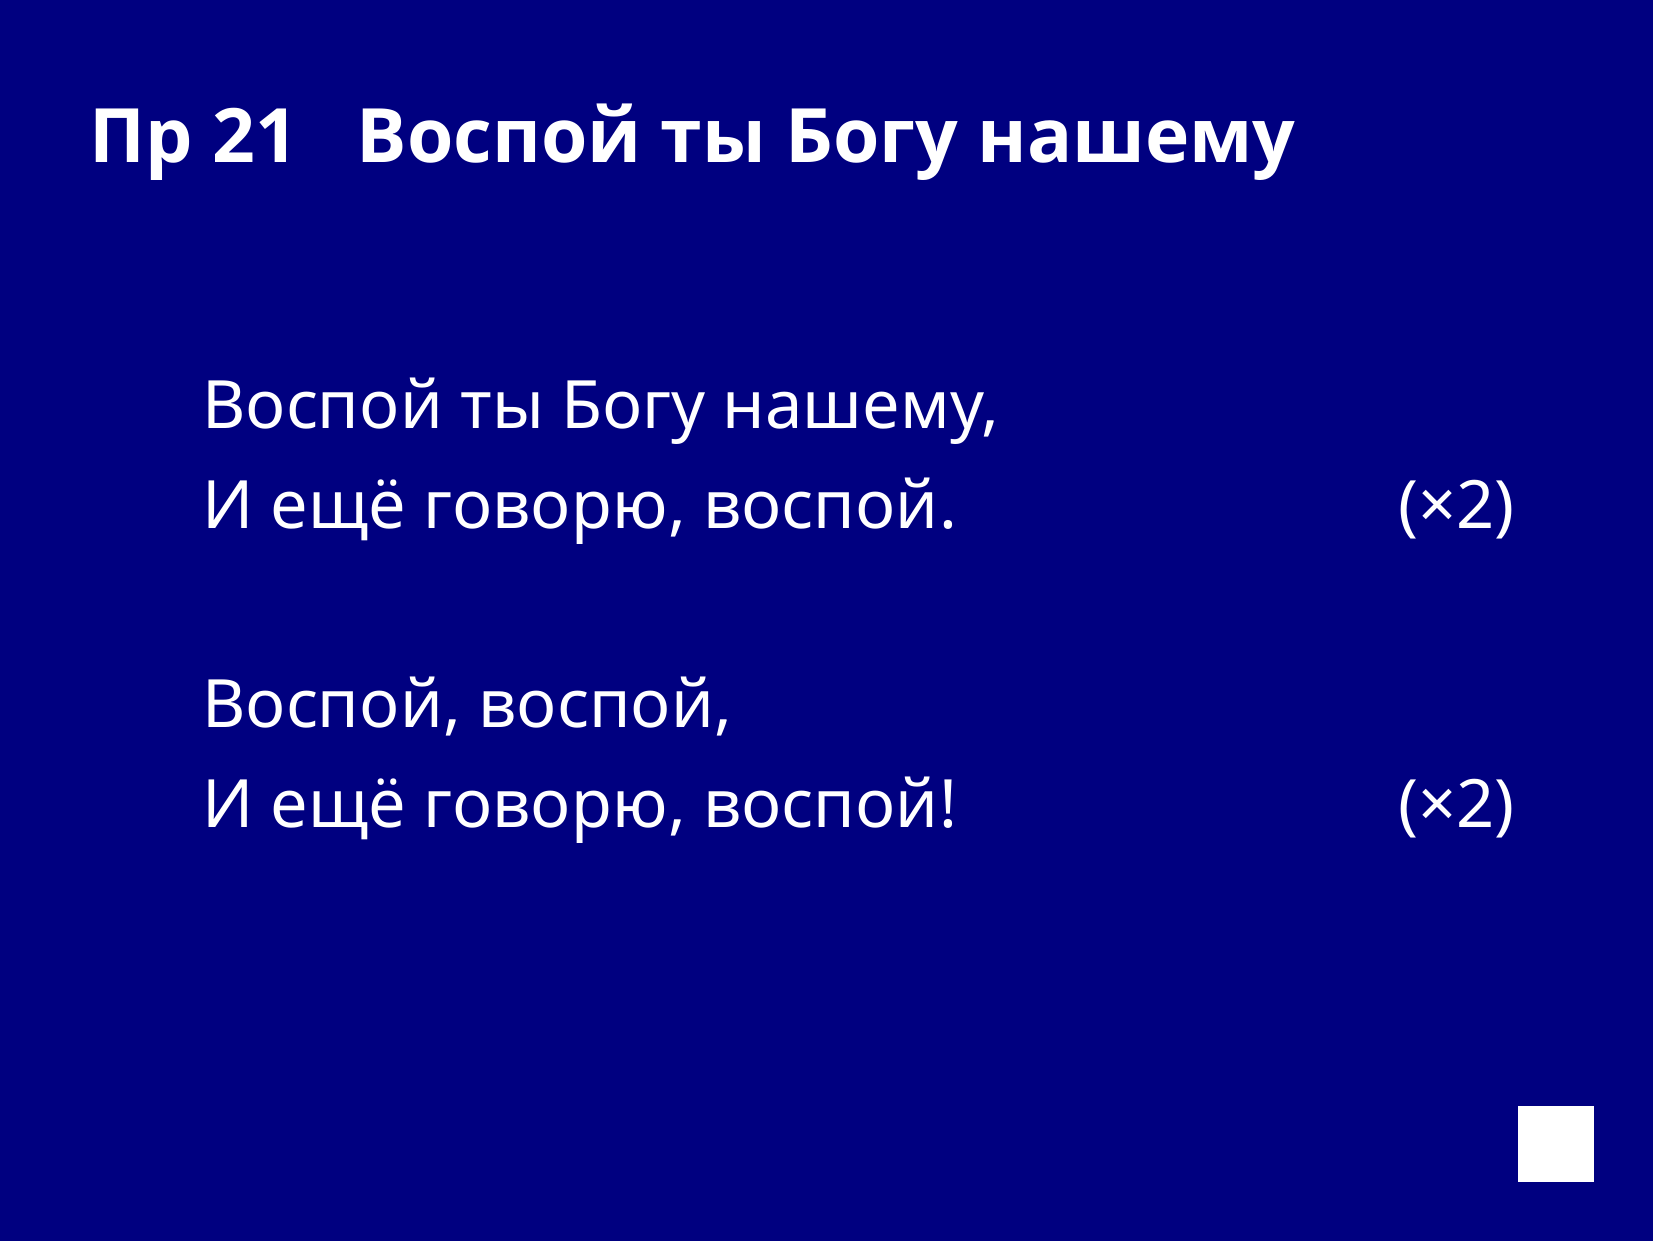

Пр 21 Воспой ты Богу нашему
	Воспой ты Богу нашему,
	И ещё говорю, воспой.	(×2)
	Воспой, воспой,
	И ещё говорю, воспой!	(×2)